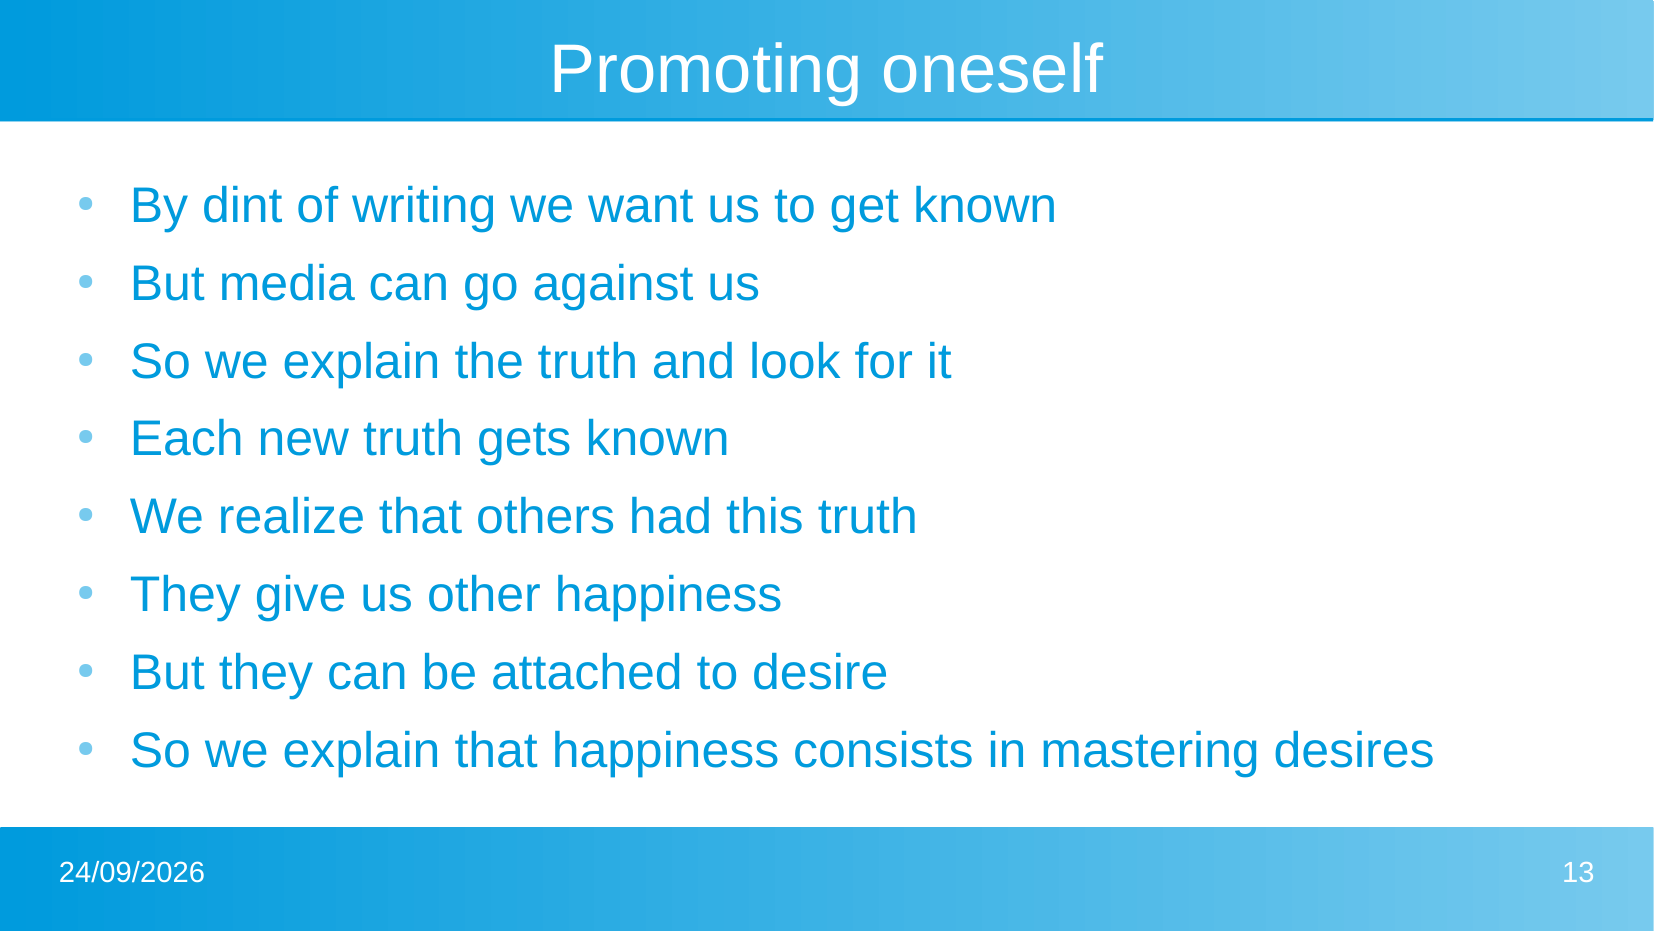

# Promoting oneself
By dint of writing we want us to get known
But media can go against us
So we explain the truth and look for it
Each new truth gets known
We realize that others had this truth
They give us other happiness
But they can be attached to desire
So we explain that happiness consists in mastering desires
13